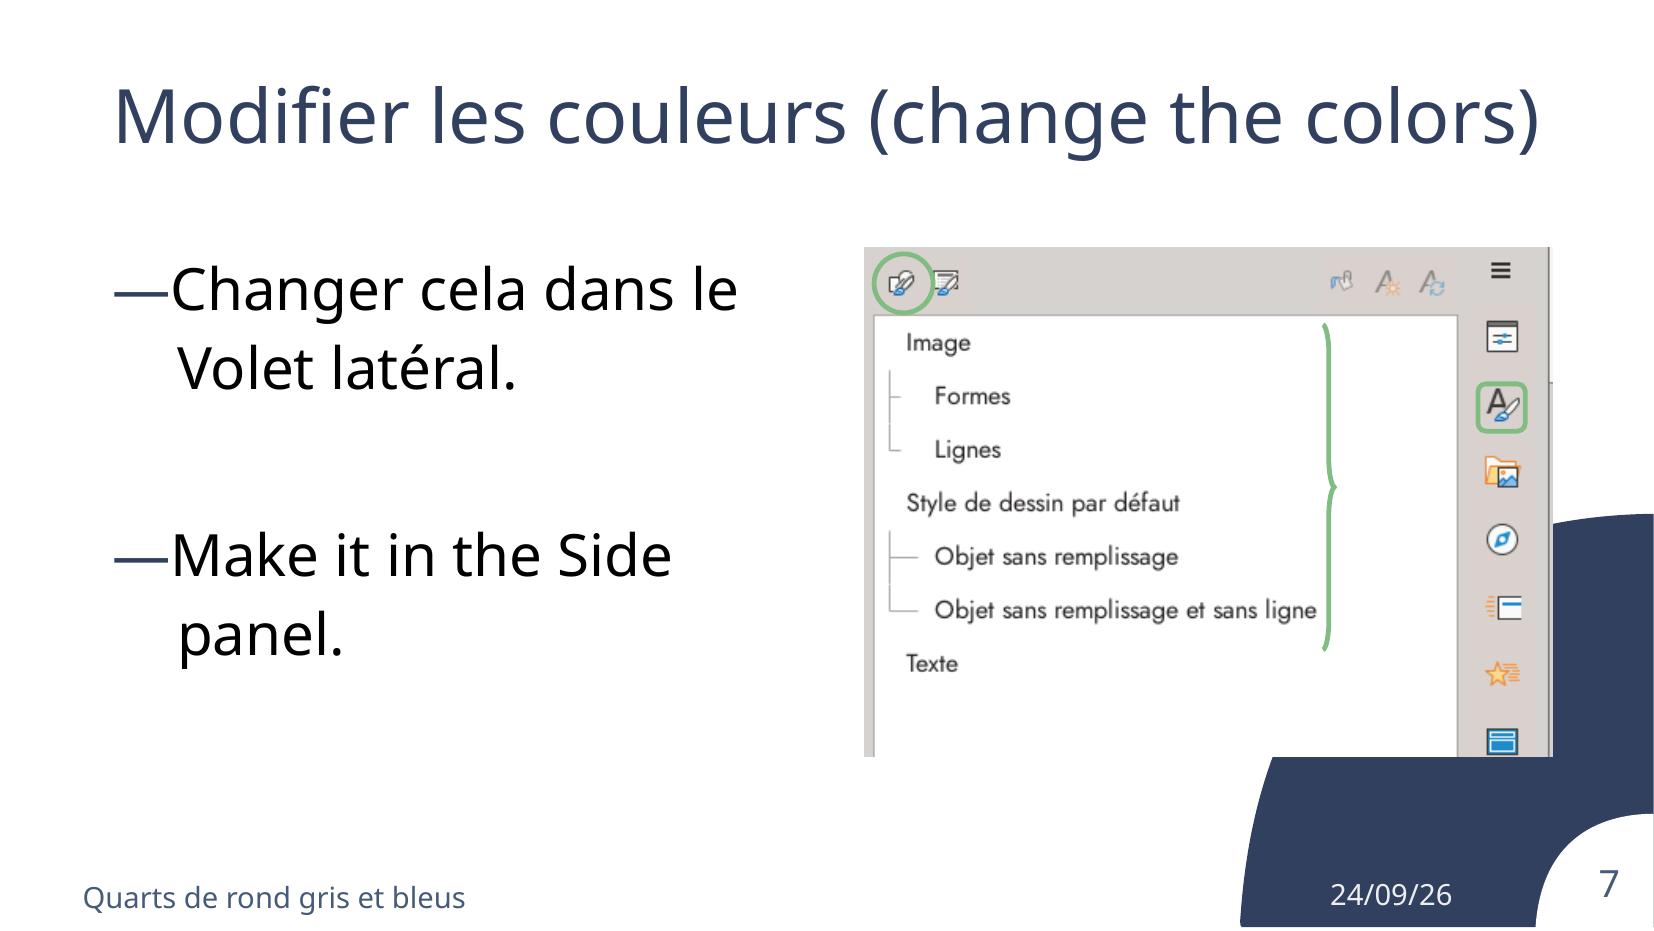

# Modifier les couleurs (change the colors)
Changer cela dans le Volet latéral.
Make it in the Side panel.
7
Quarts de rond gris et bleus